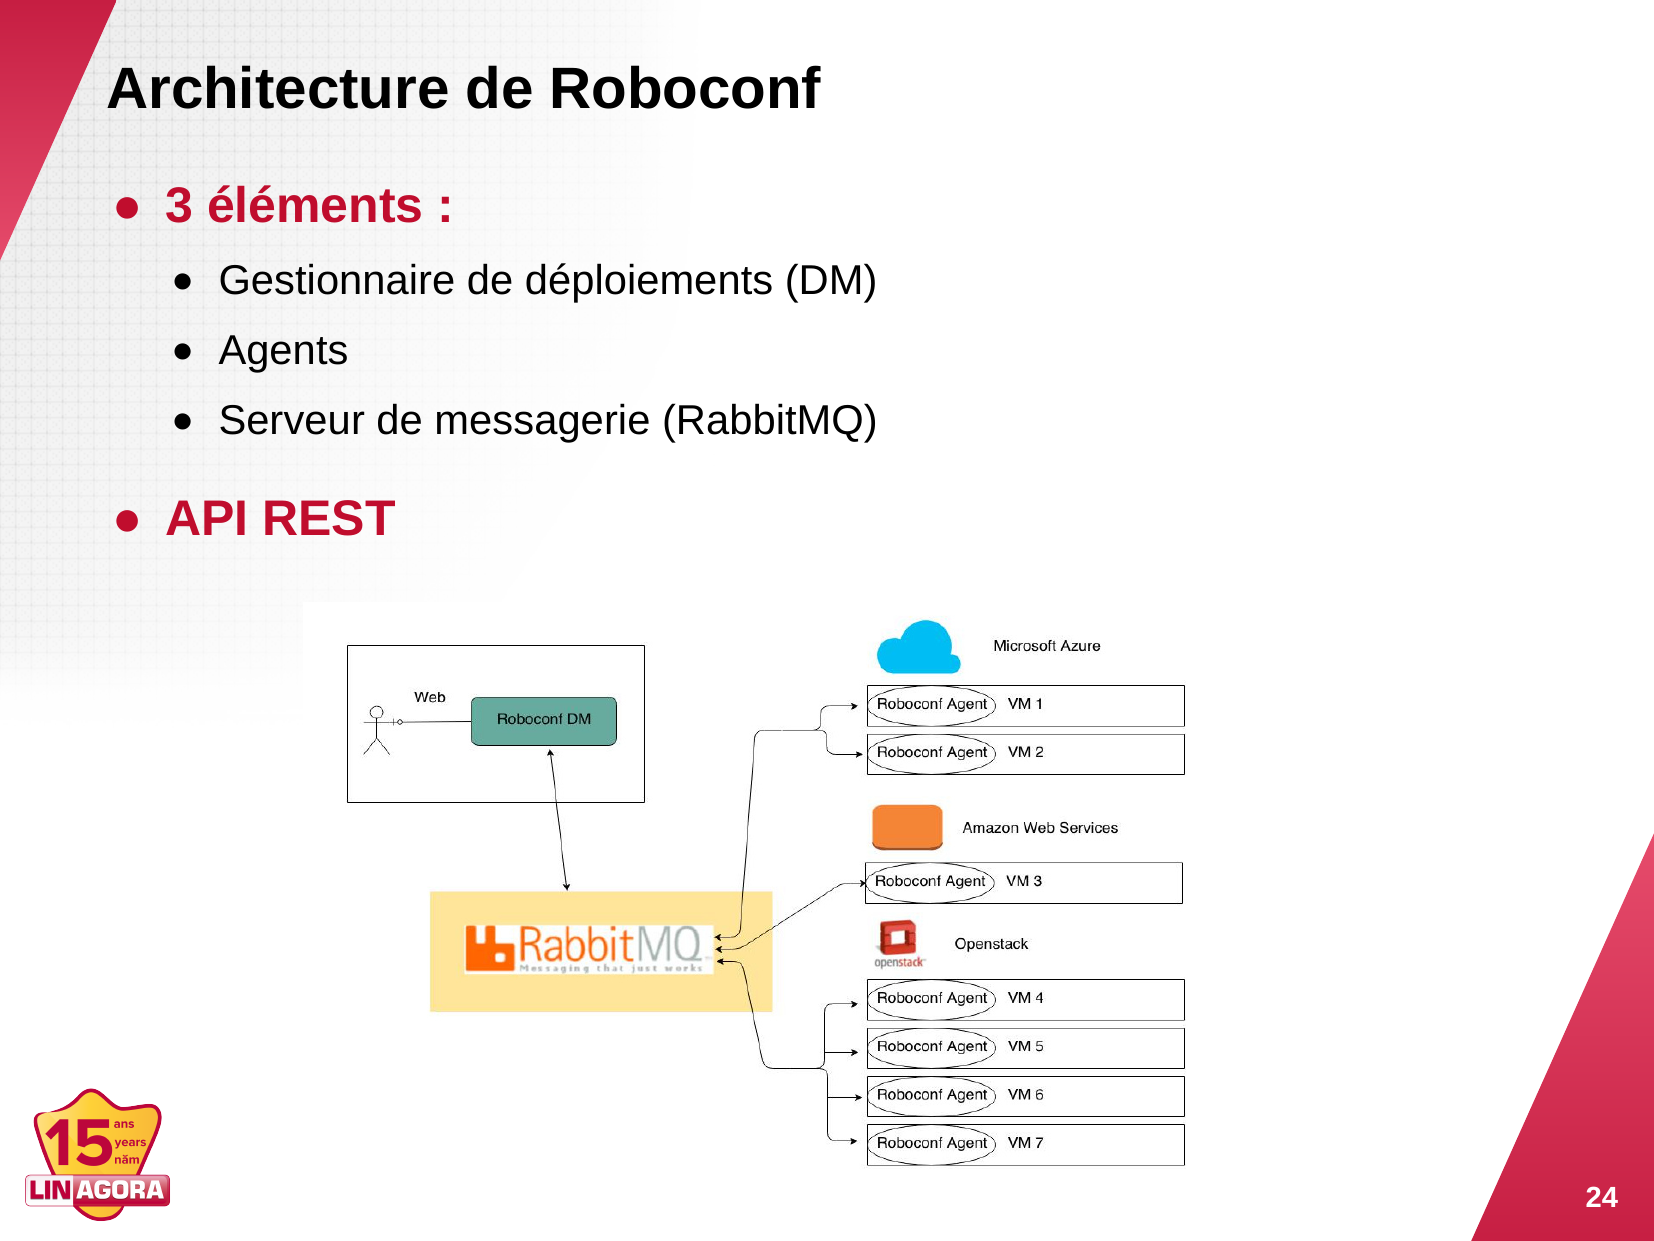

# Architecture de Roboconf
3 éléments :
Gestionnaire de déploiements (DM)
Agents
Serveur de messagerie (RabbitMQ)
API REST
24